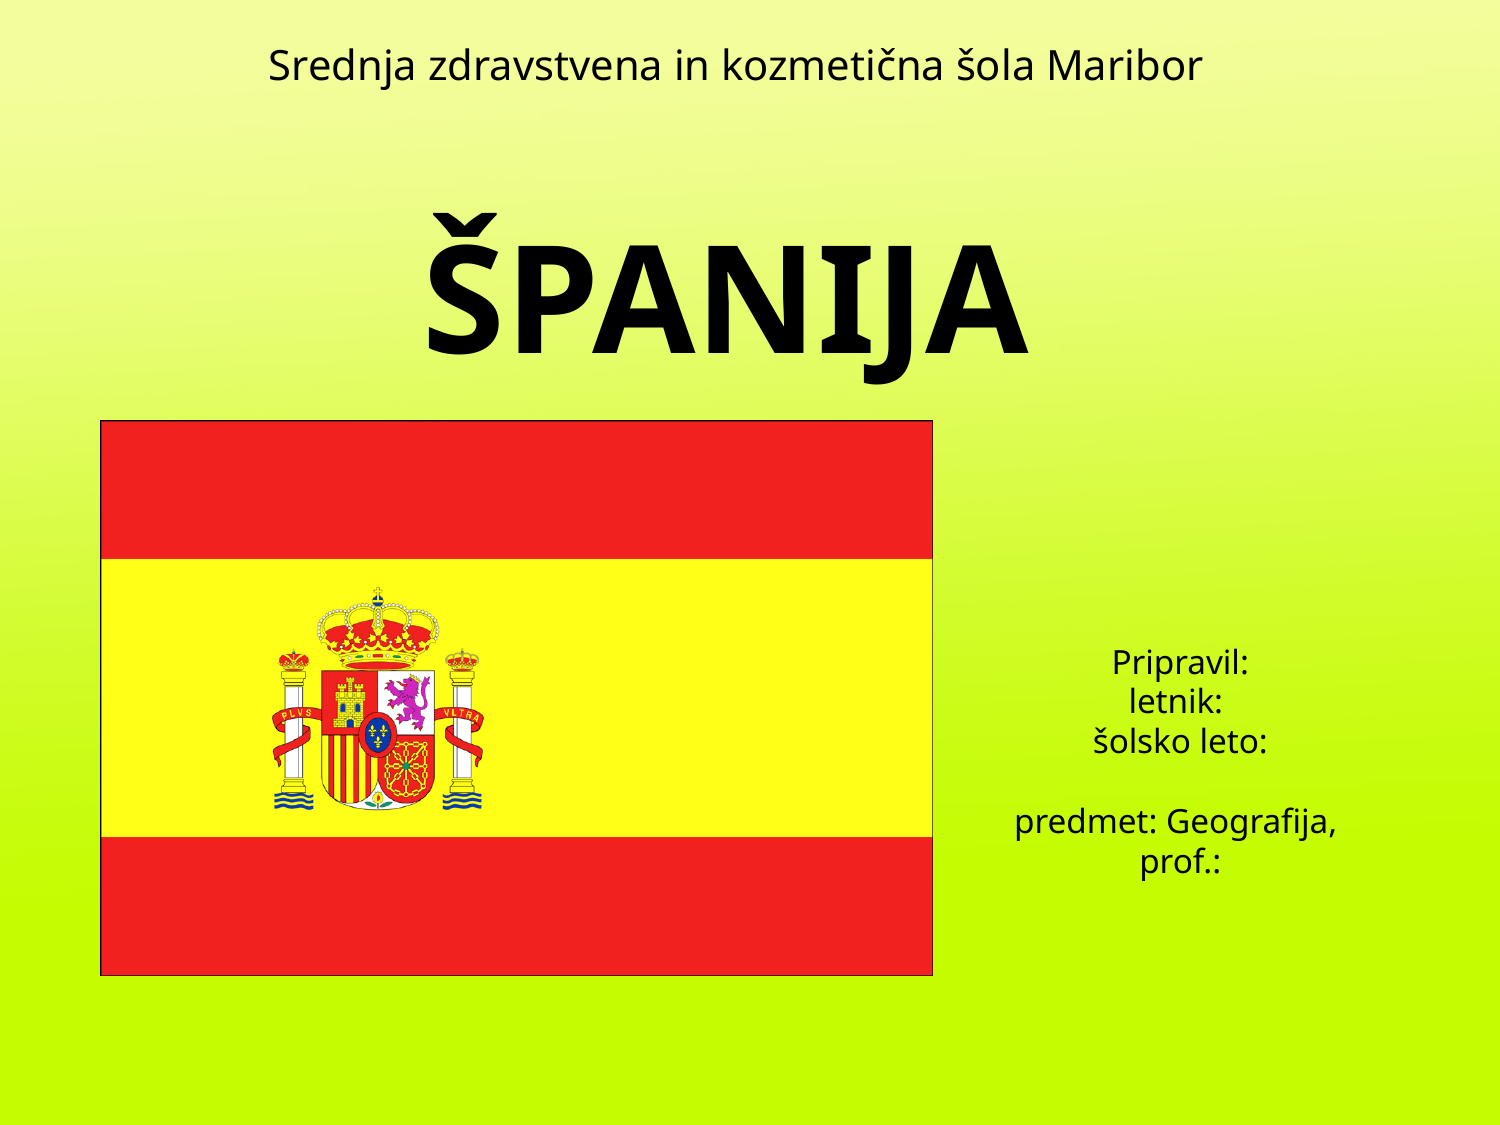

Srednja zdravstvena in kozmetična šola Maribor
# ŠPANIJA
Pripravil:
letnik:
šolsko leto:
predmet: Geografija,
prof.: